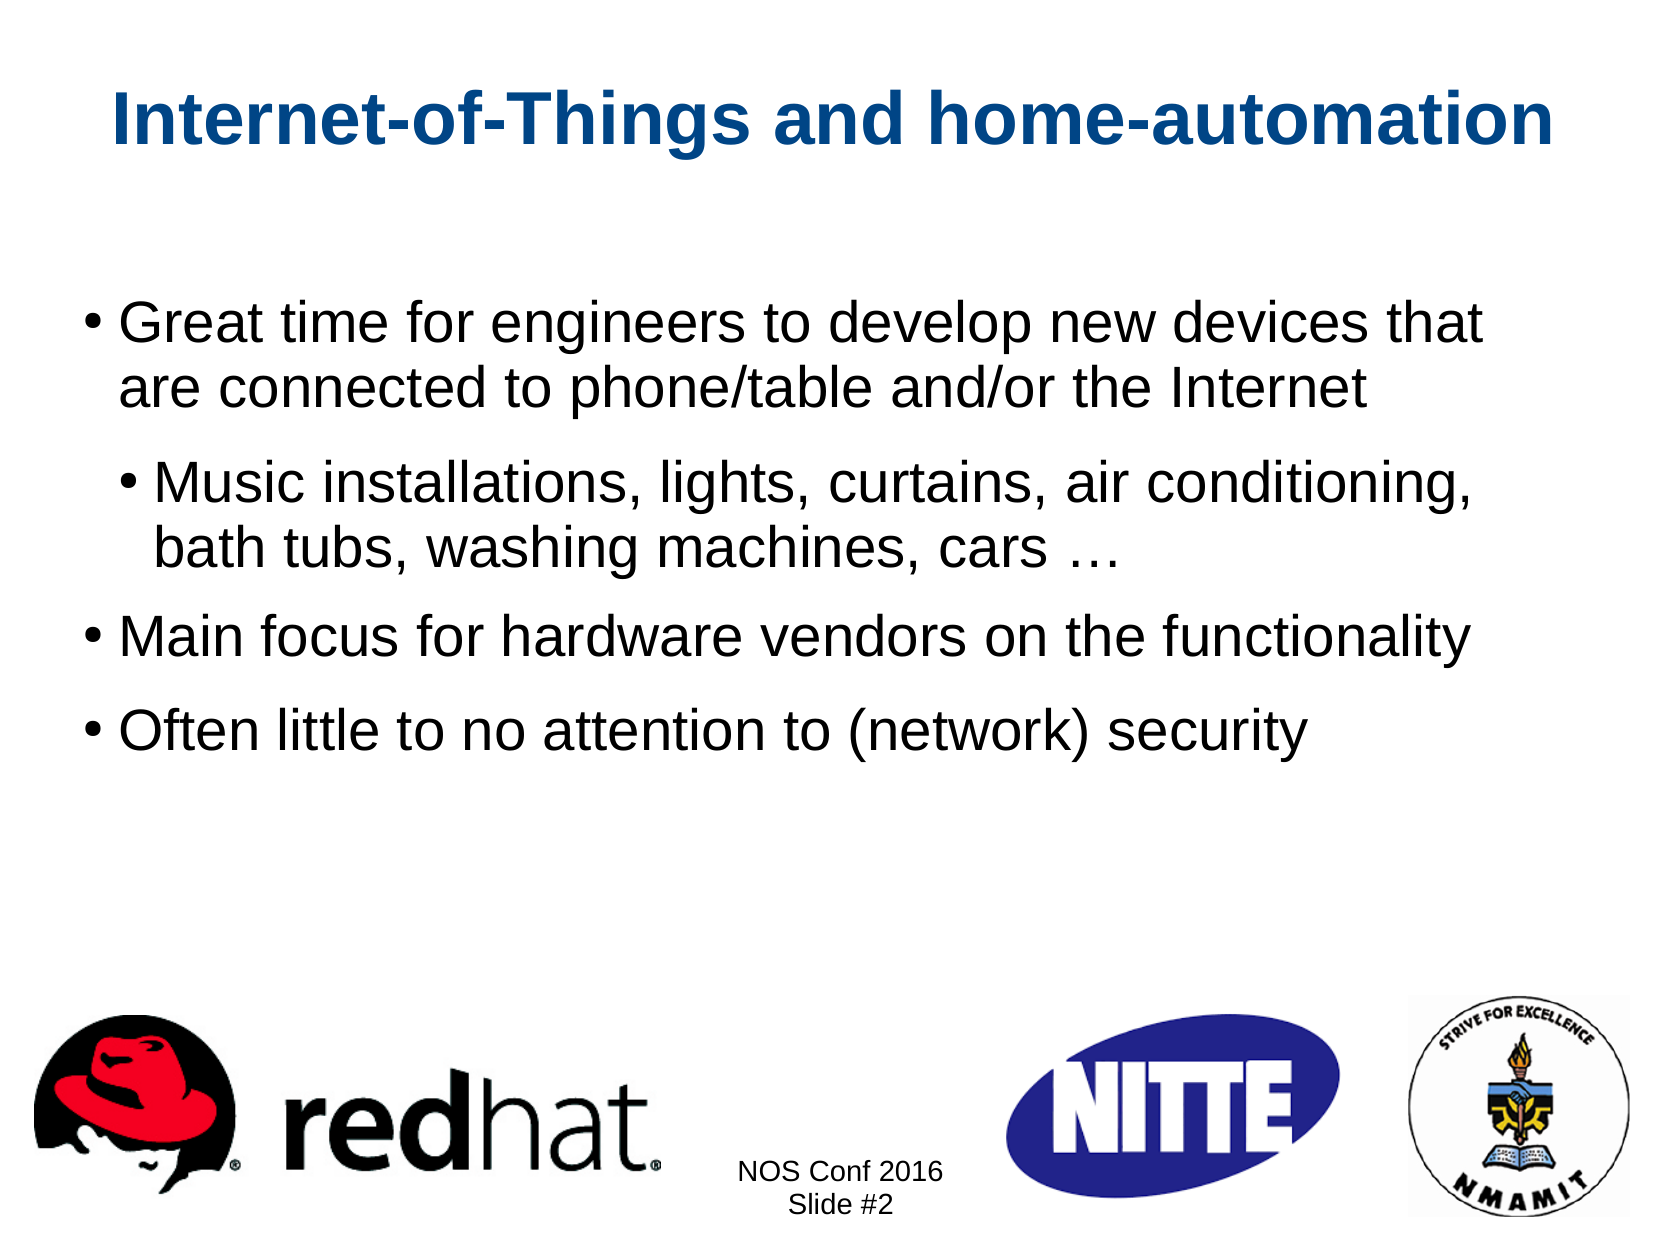

Internet-of-Things and home-automation
# Great time for engineers to develop new devices that are connected to phone/table and/or the Internet
Music installations, lights, curtains, air conditioning, bath tubs, washing machines, cars …
Main focus for hardware vendors on the functionality
Often little to no attention to (network) security
FOSDEM, 31 January 2015
2